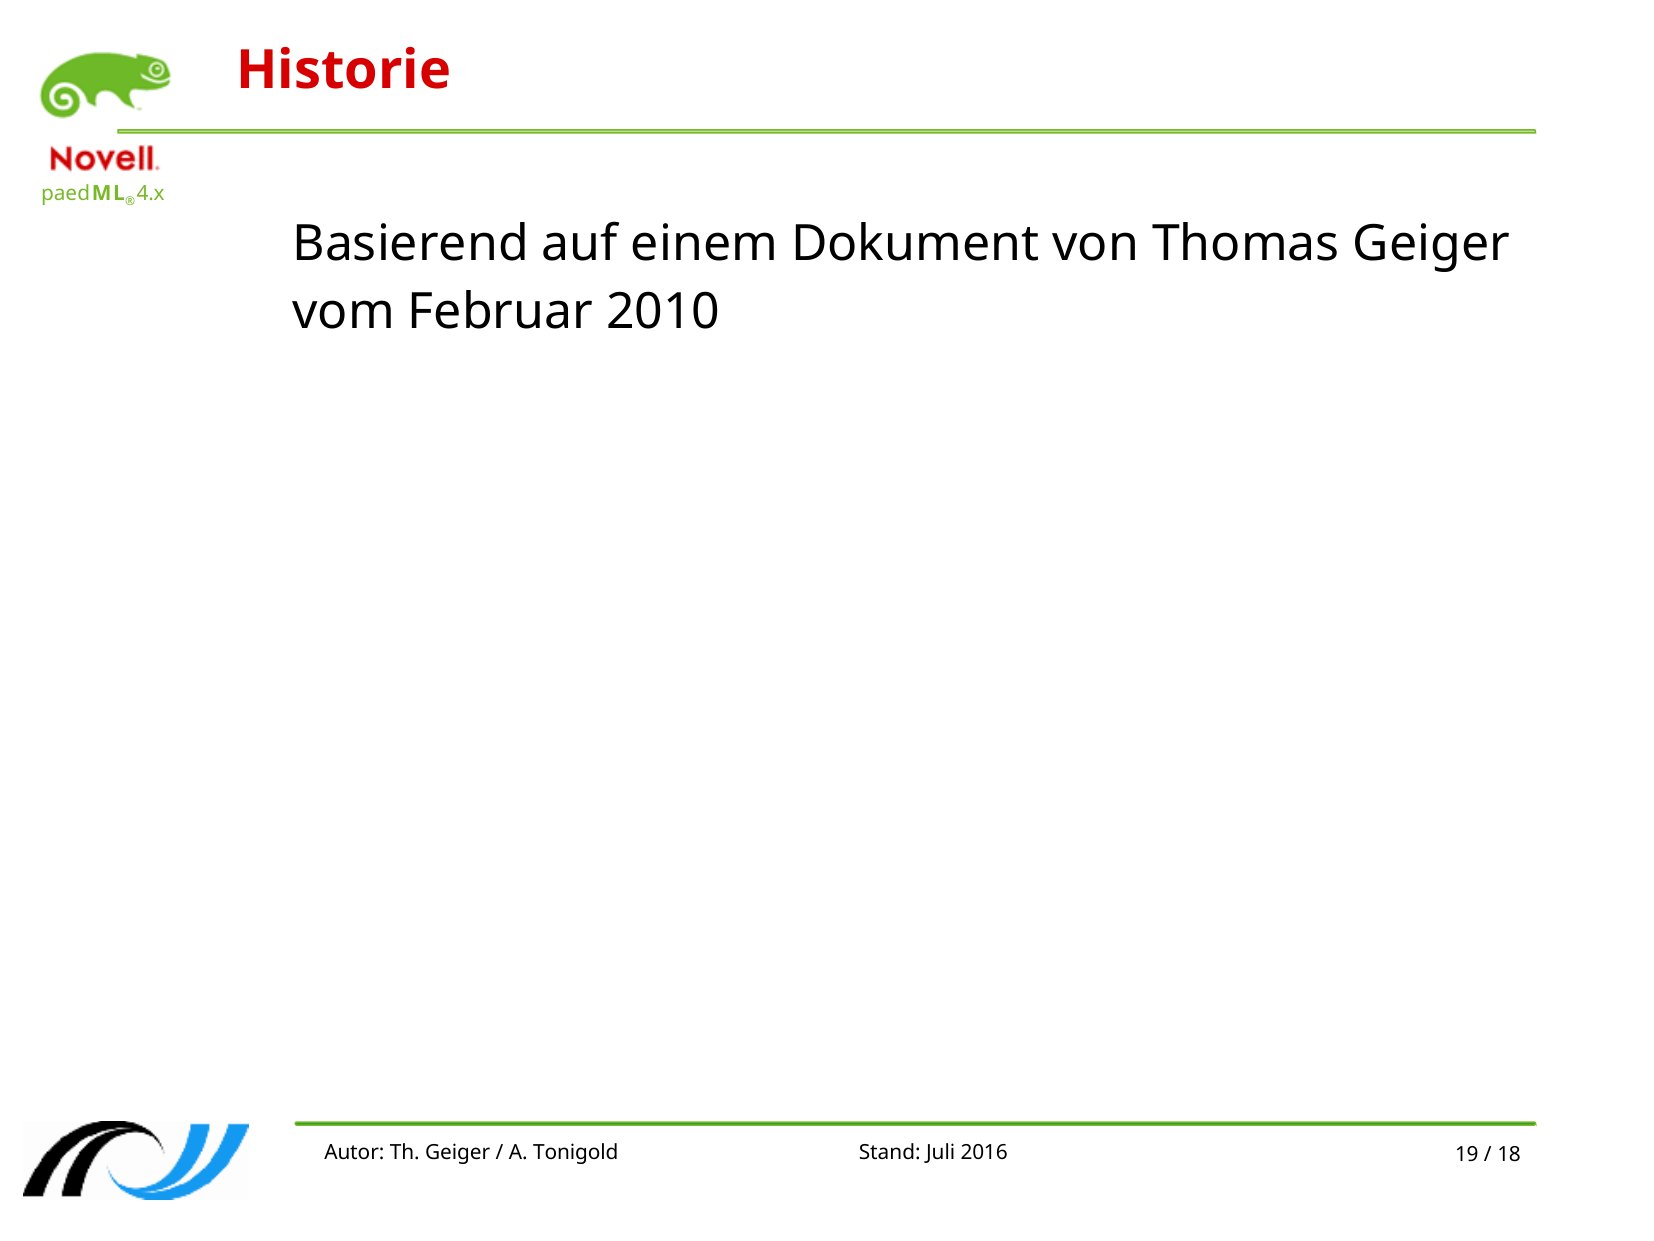

# Historie
Basierend auf einem Dokument von Thomas Geiger vom Februar 2010
Autor: Th. Geiger / A. Tonigold
Juli 2016
19